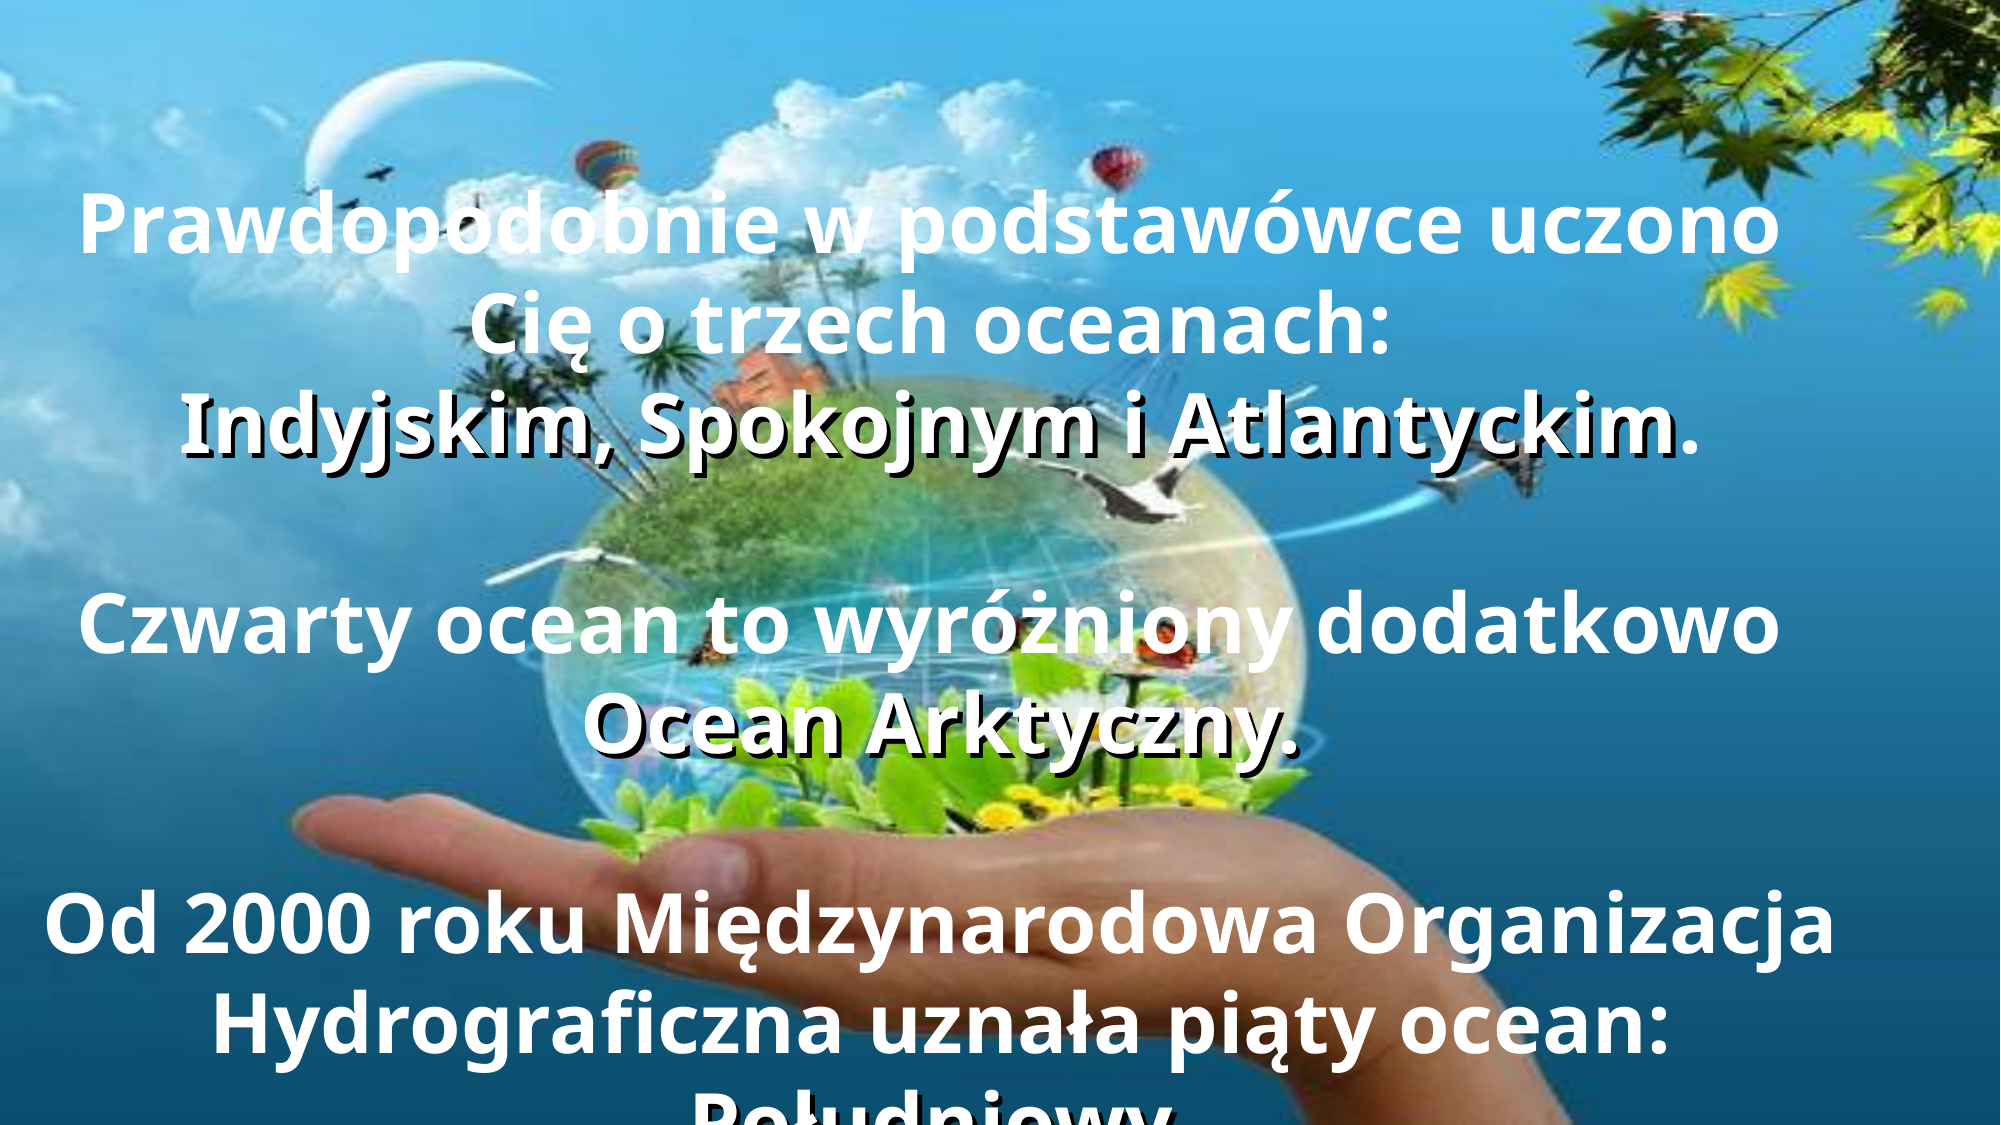

Prawdopodobnie w podstawówce uczono
Cię o trzech oceanach:
Indyjskim, Spokojnym i Atlantyckim.
Czwarty ocean to wyróżniony dodatkowo
Ocean Arktyczny.
Od 2000 roku Międzynarodowa Organizacja Hydrograficzna uznała piąty ocean: Południowy.